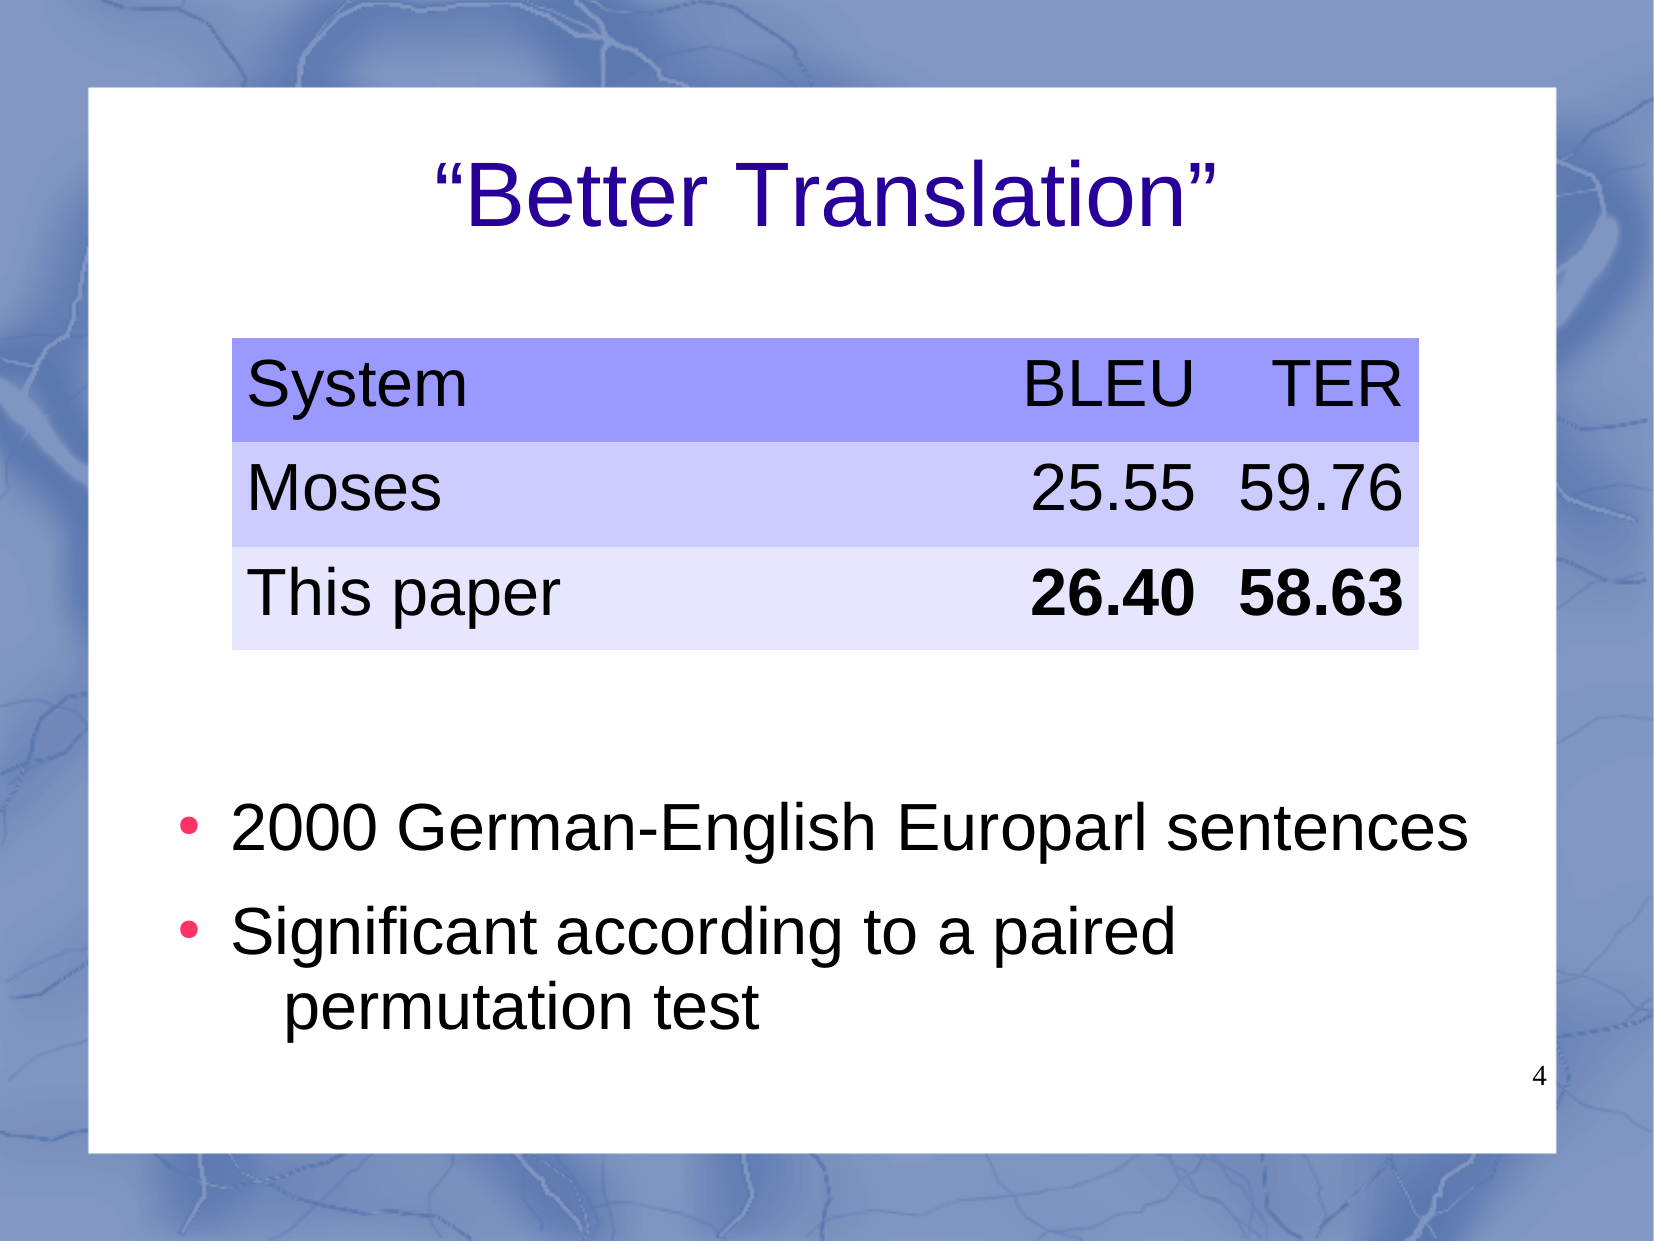

# “Better Translation”
| System | BLEU | TER |
| --- | --- | --- |
| Moses | 25.55 | 59.76 |
| This paper | 26.40 | 58.63 |
2000 German-English Europarl sentences
Significant according to a paired permutation test
4